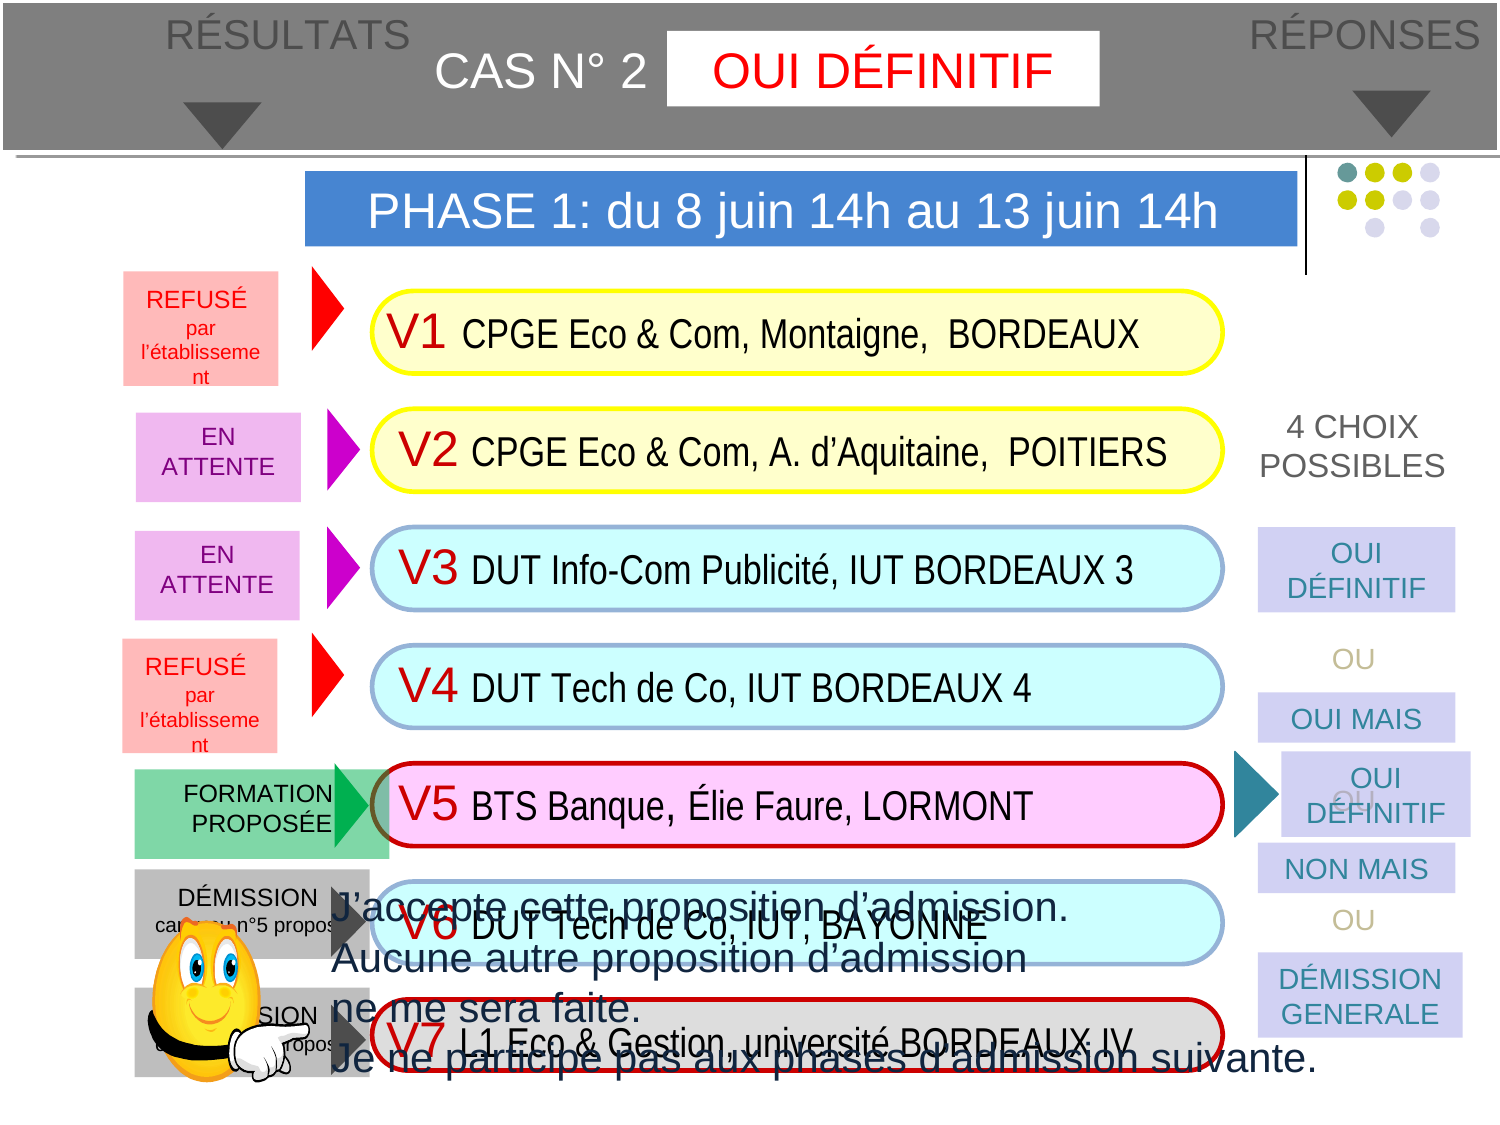

RÉSULTATS
RÉPONSES
CAS N° 2
OUI DÉFINITIF
Etude de cas – oui définitif
PHASE 1: du 8 juin 14h au 13 juin 14h
REFUSÉ
par l’établissement
V1 CPGE Eco & Com, Montaigne, BORDEAUX
4 CHOIX POSSIBLES
EN ATTENTE
V2 CPGE Eco & Com, A. d’Aquitaine, POITIERS
EN ATTENTE
V3 DUT Info-Com Publicité, IUT BORDEAUX 3
OUI DÉFINITIF
REFUSÉ
par l’établissement
OU
V4 DUT Tech de Co, IUT BORDEAUX 4
OUI MAIS
OUI DÉFINITIF
FORMATION
PROPOSÉE
V5 BTS Banque, Élie Faure, LORMONT
OU
NON MAIS
DÉMISSION
car vœu n°5 proposé
J’accepte cette proposition d’admission.
Aucune autre proposition d’admission
ne me sera faite.
Je ne participe pas aux phases d’admission suivante.
V6 DUT Tech de Co, IUT, BAYONNE
OU
DÉMISSION GENERALE
DÉMISSION
car vœu n°5 proposé
V7 L1 Eco & Gestion, université BORDEAUX IV